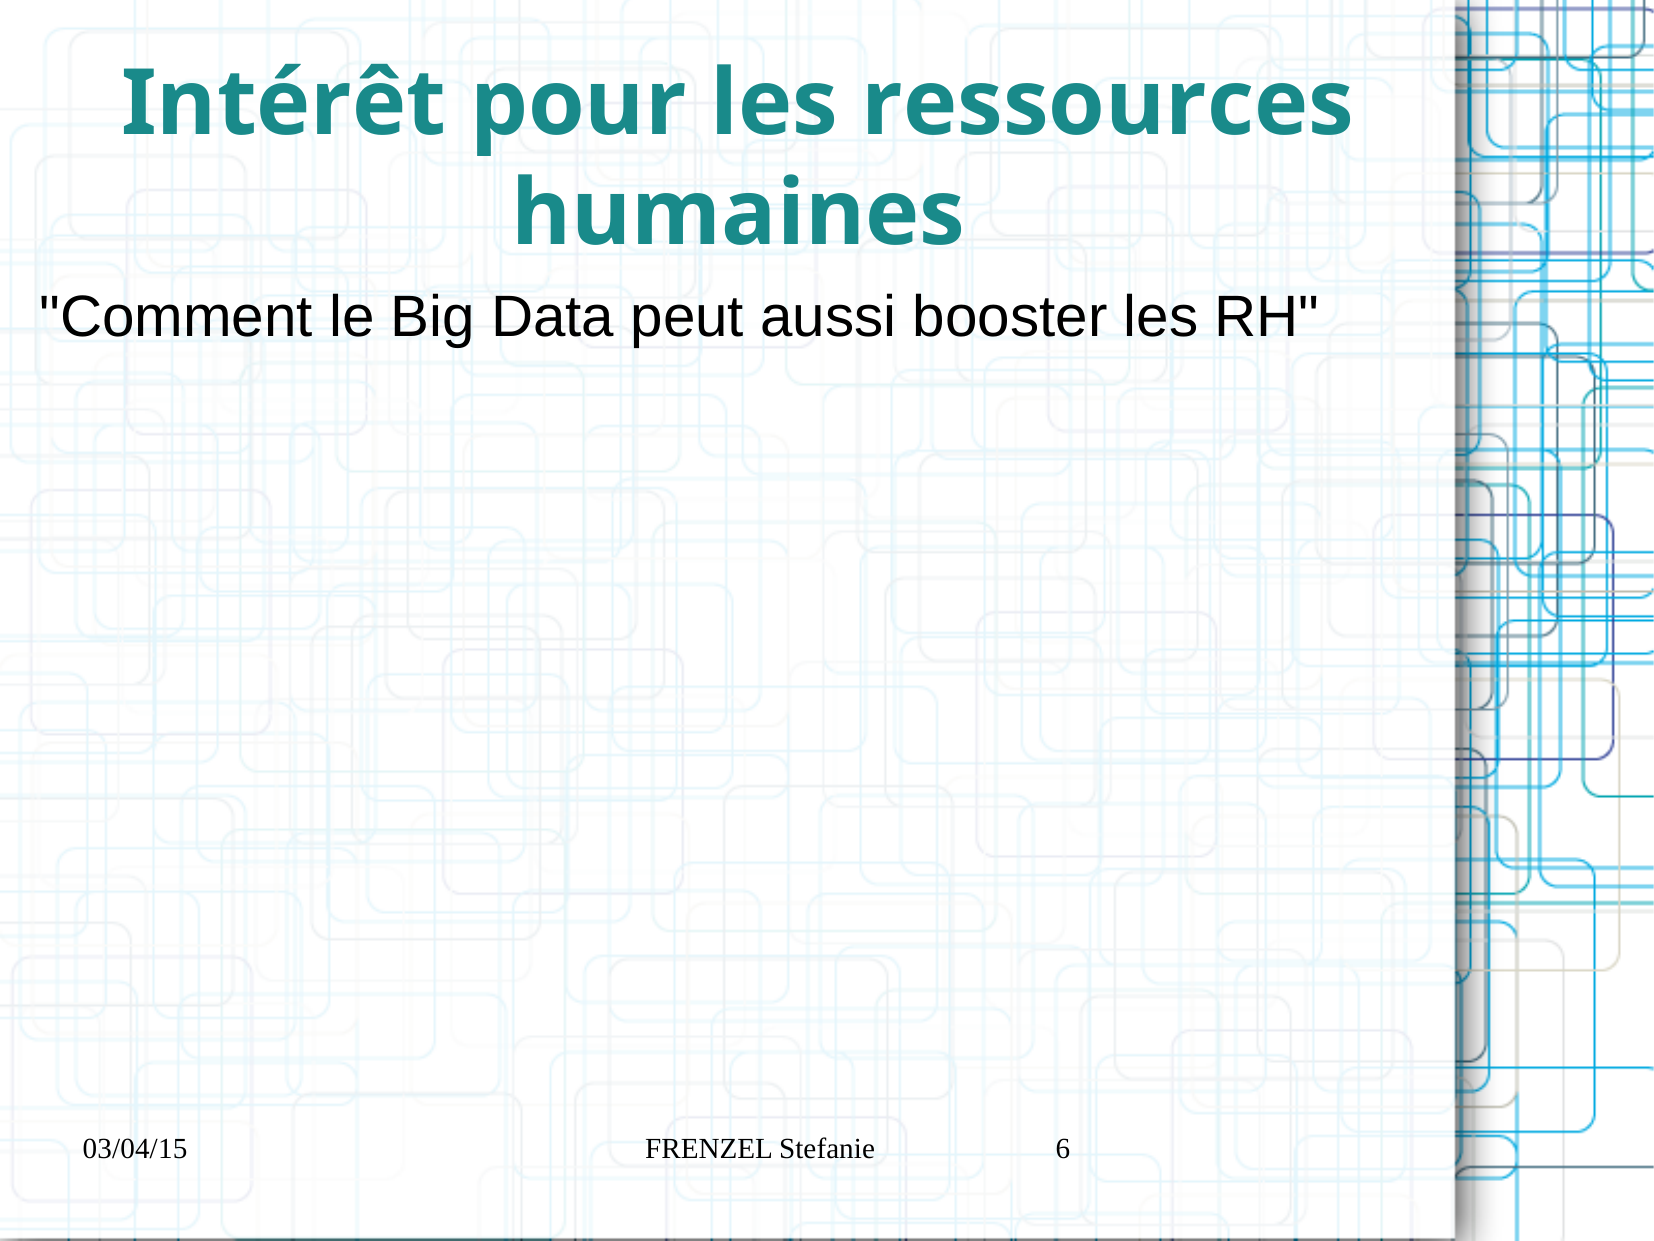

Intérêt pour les ressources humaines
# "Comment le Big Data peut aussi booster les RH"
03/04/15
 FRENZEL Stefanie